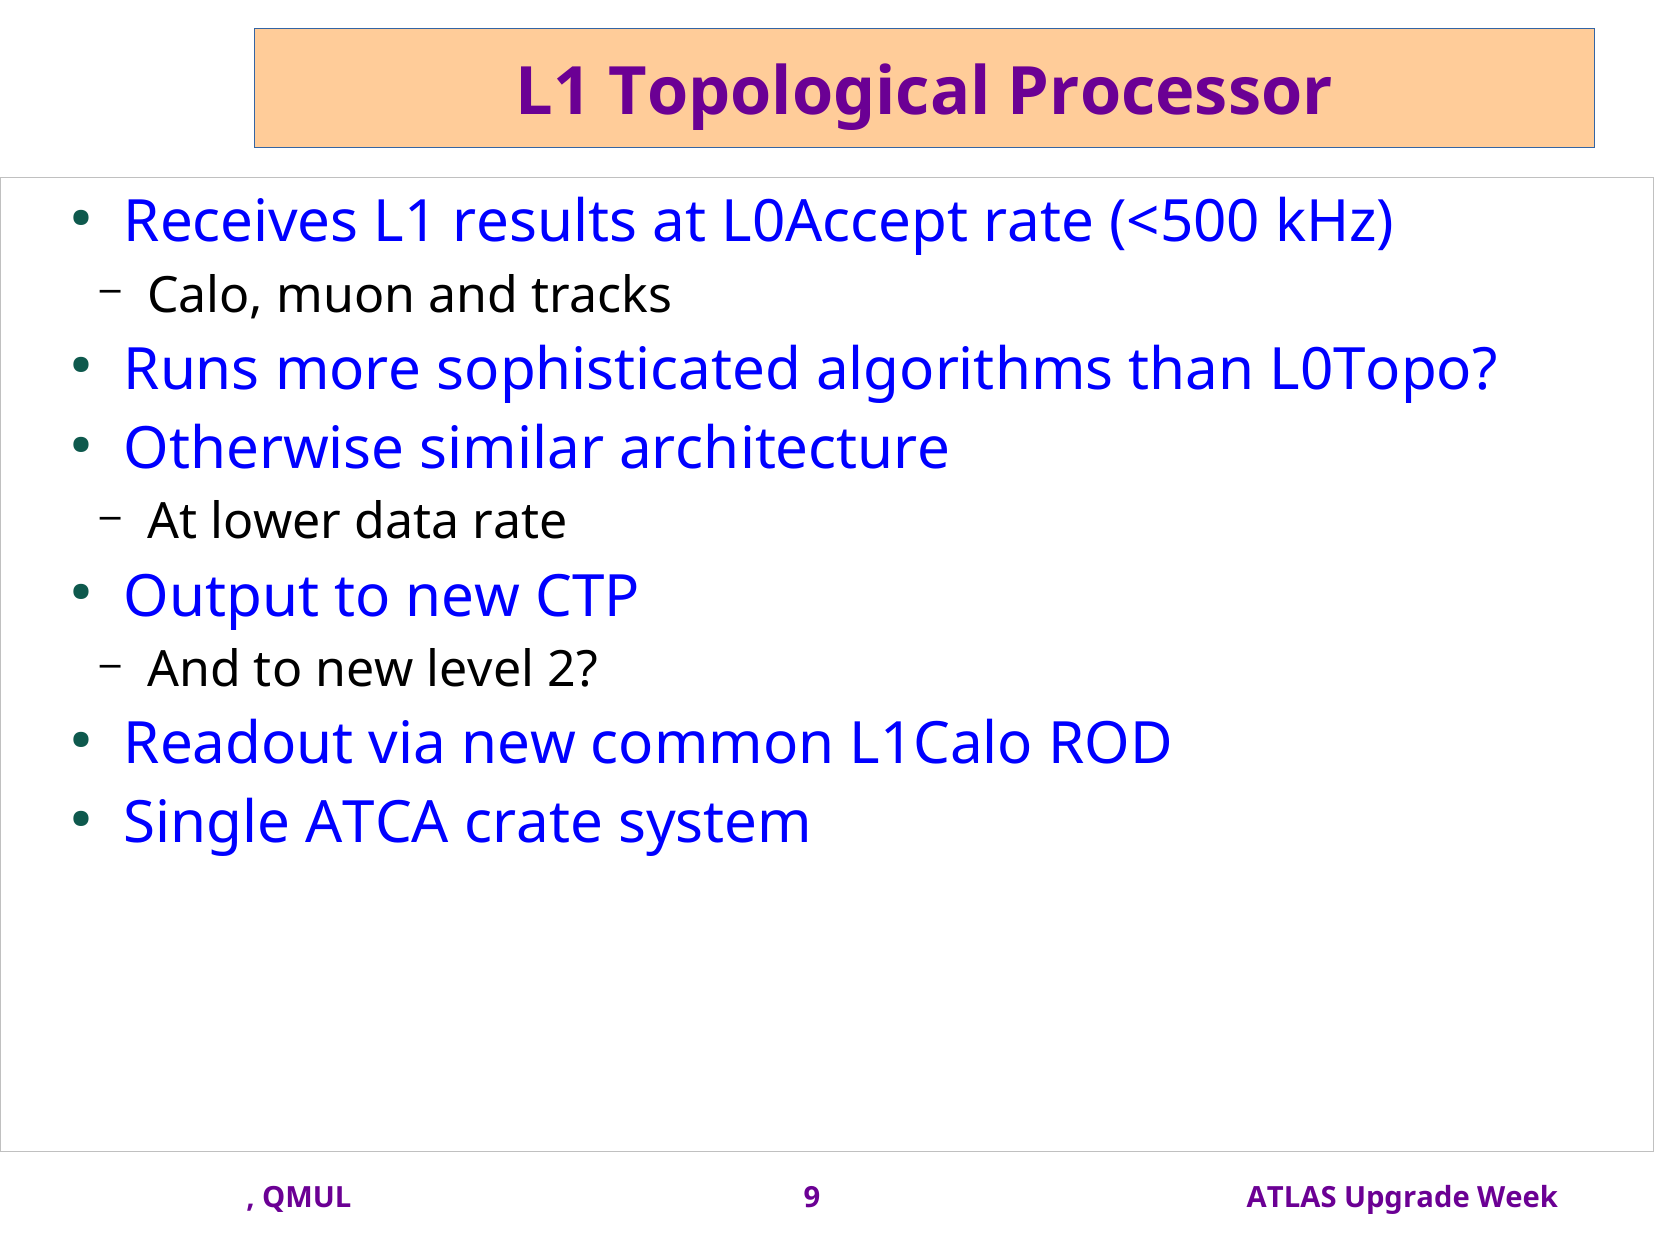

# L1 Topological Processor
Receives L1 results at L0Accept rate (<500 kHz)
Calo, muon and tracks
Runs more sophisticated algorithms than L0Topo?
Otherwise similar architecture
At lower data rate
Output to new CTP
And to new level 2?
Readout via new common L1Calo ROD
Single ATCA crate system